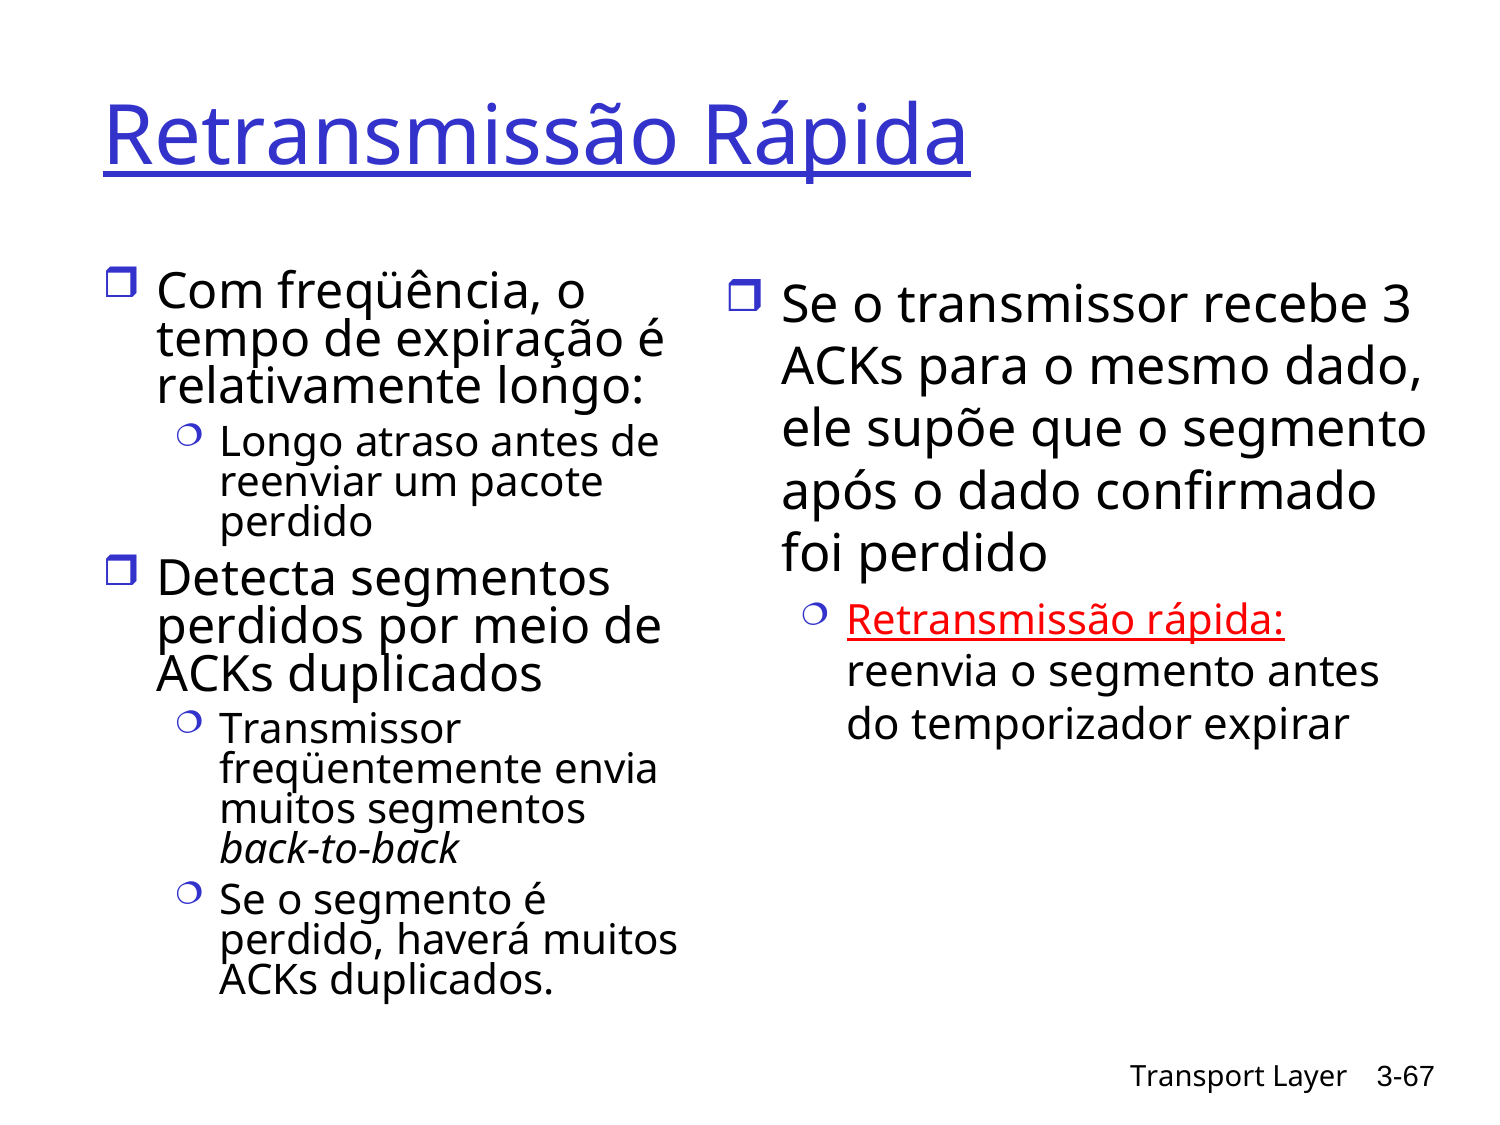

# Retransmissão Rápida
Com freqüência, o tempo de expiração é relativamente longo:
Longo atraso antes de reenviar um pacote perdido
Detecta segmentos perdidos por meio de ACKs duplicados
Transmissor freqüentemente envia muitos segmentos back-to-back
Se o segmento é perdido, haverá muitos ACKs duplicados.
Se o transmissor recebe 3 ACKs para o mesmo dado, ele supõe que o segmento após o dado confirmado foi perdido
Retransmissão rápida: reenvia o segmento antes do temporizador expirar
Transport Layer